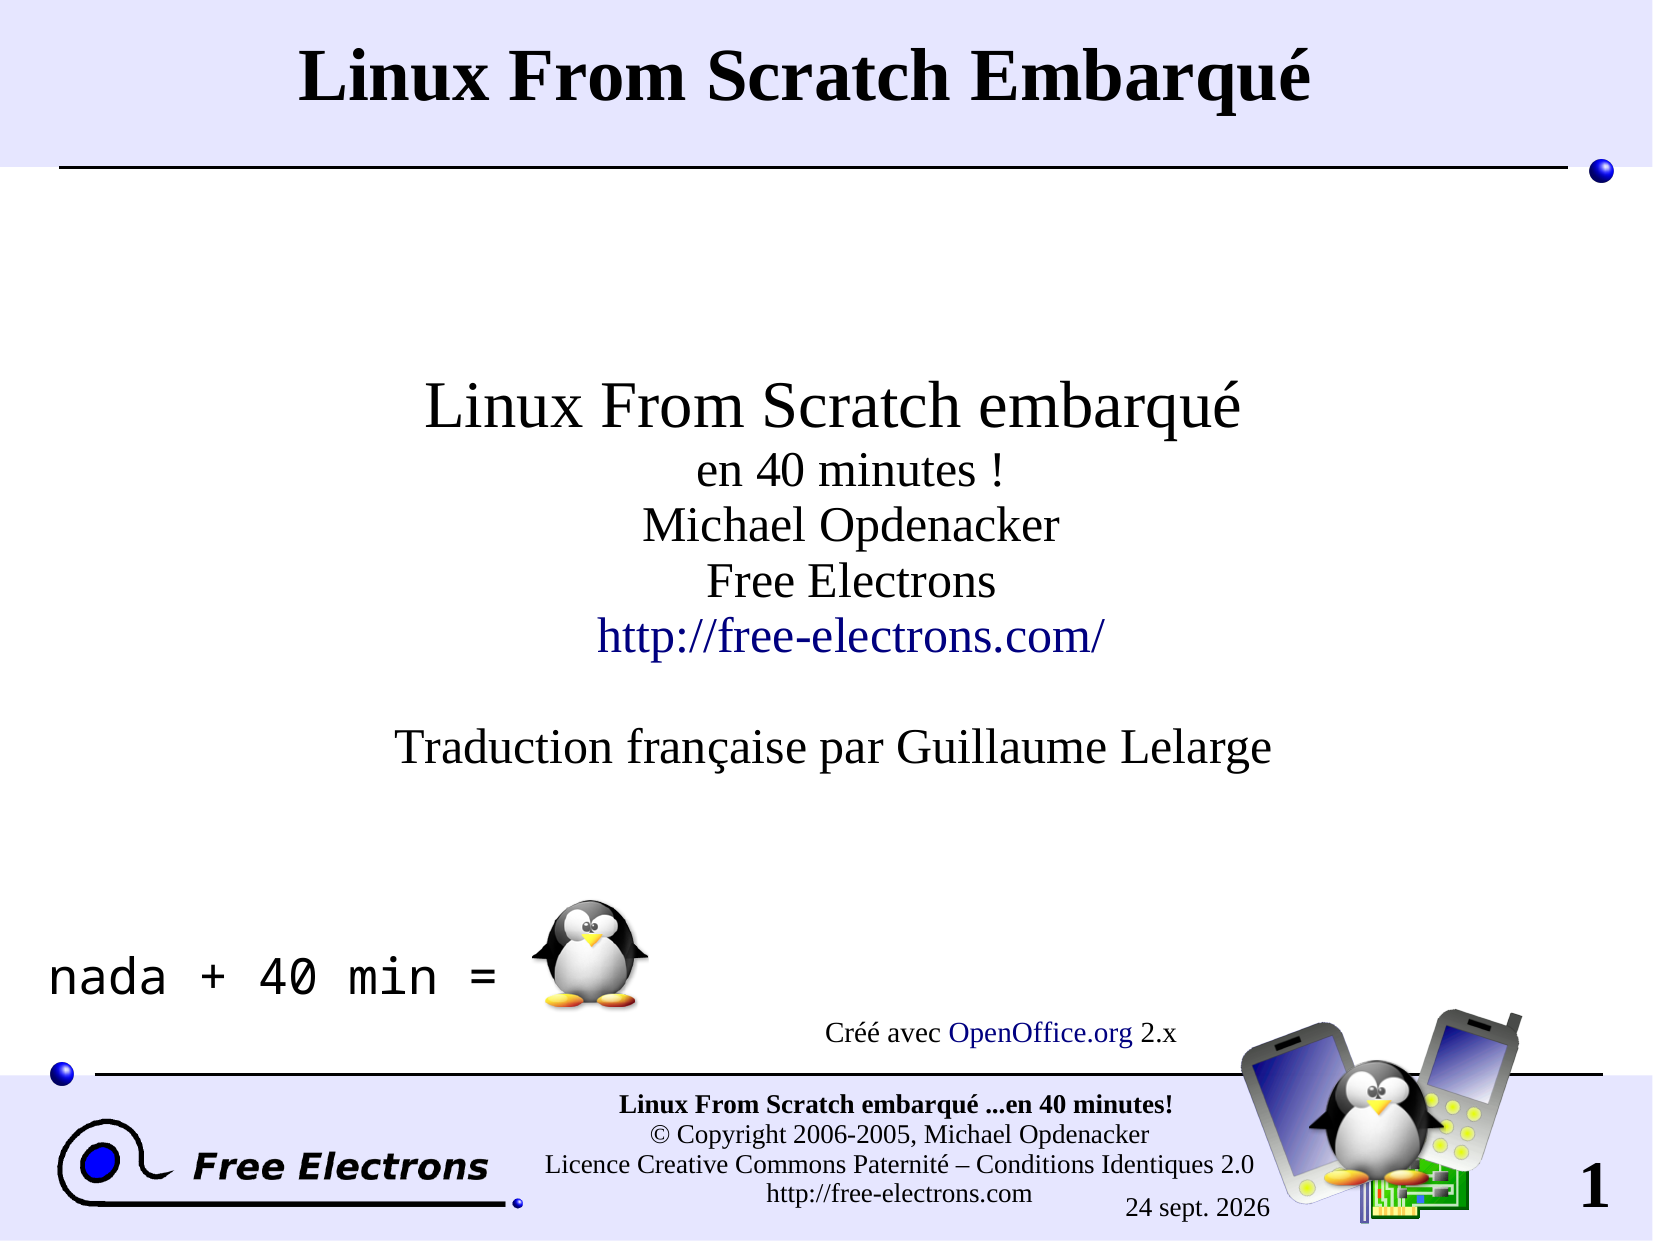

# Linux From Scratch Embarqué
Linux From Scratch embarqué
en 40 minutes !
Michael Opdenacker
Free Electrons
http://free-electrons.com/
Traduction française par Guillaume Lelarge
nada + 40 min =
Créé avec OpenOffice.org 2.x